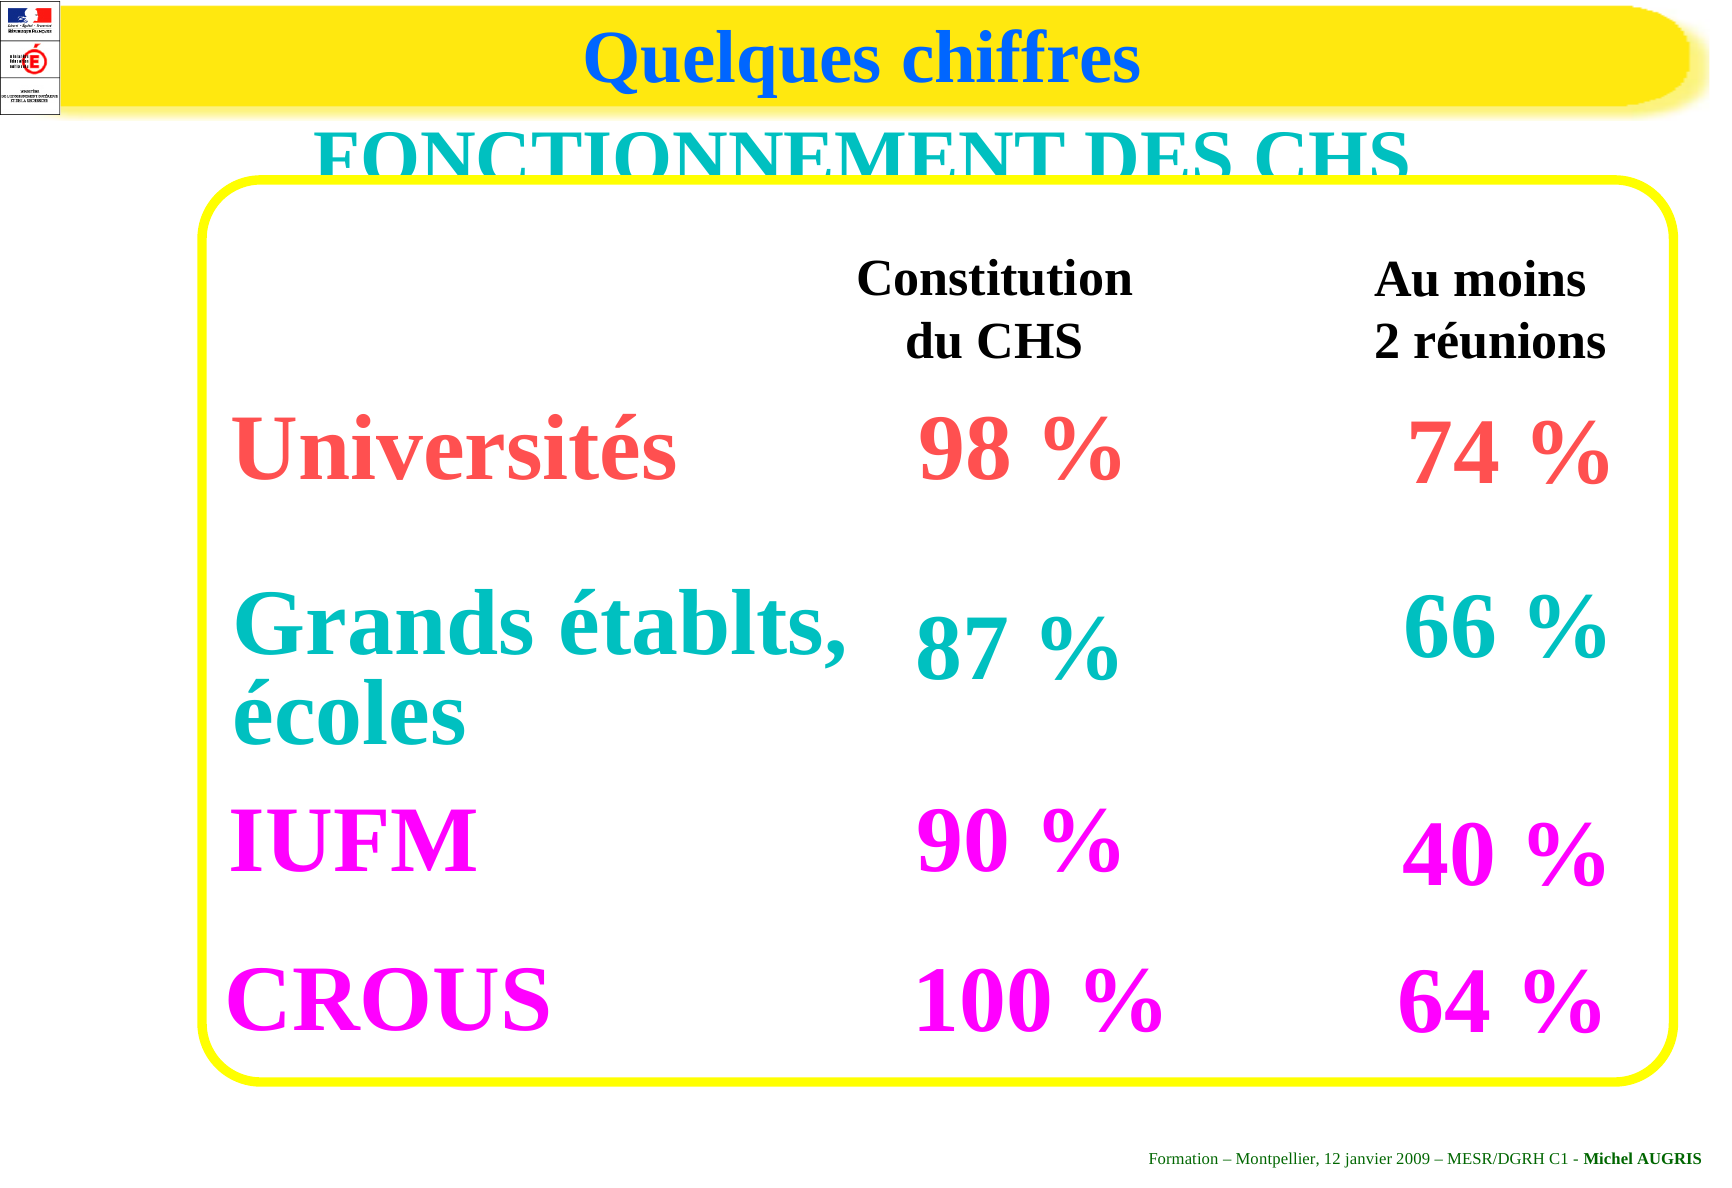

Quelques chiffres
FONCTIONNEMENT DES CHS
Constitution
du CHS
Au moins
2 réunions
98 %
Universités
74 %
66 %
40 %
Grands établts,
écoles
87 %
IUFM
90 %
CROUS
100 %
64 %